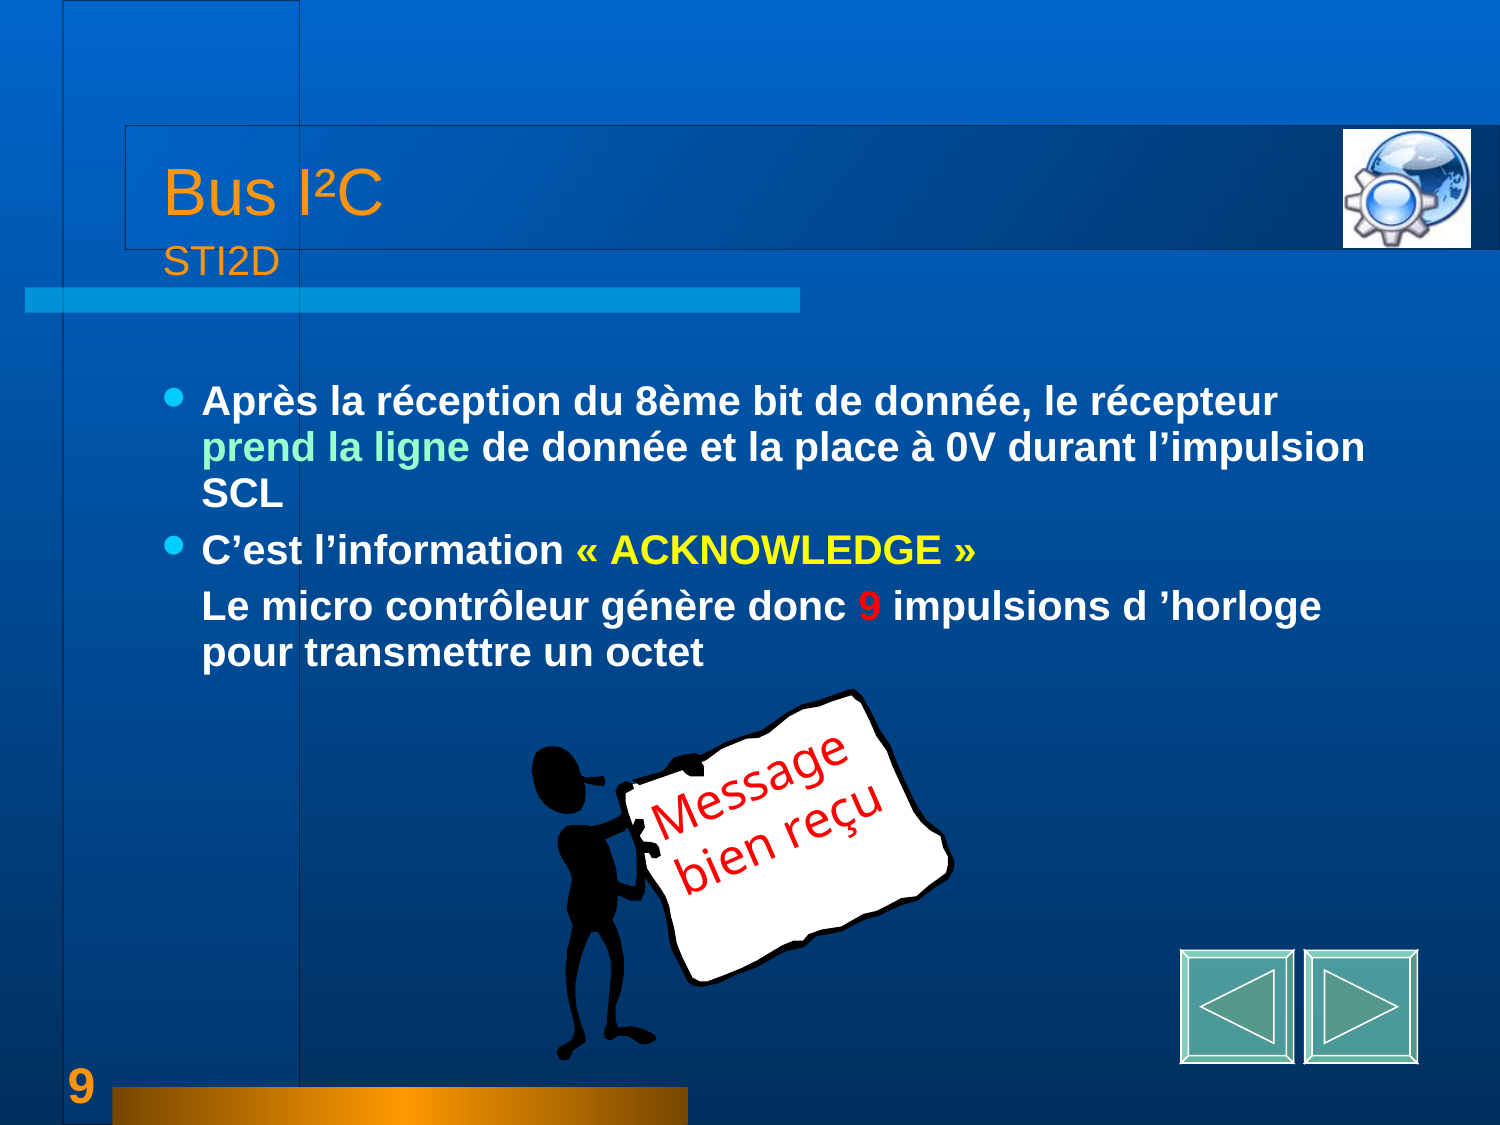

# Après la réception du 8ème bit de donnée, le récepteur prend la ligne de donnée et la place à 0V durant l’impulsion SCL
C’est l’information « ACKNOWLEDGE »
Le micro contrôleur génère donc 9 impulsions d ’horloge pour transmettre un octet
Message bien reçu